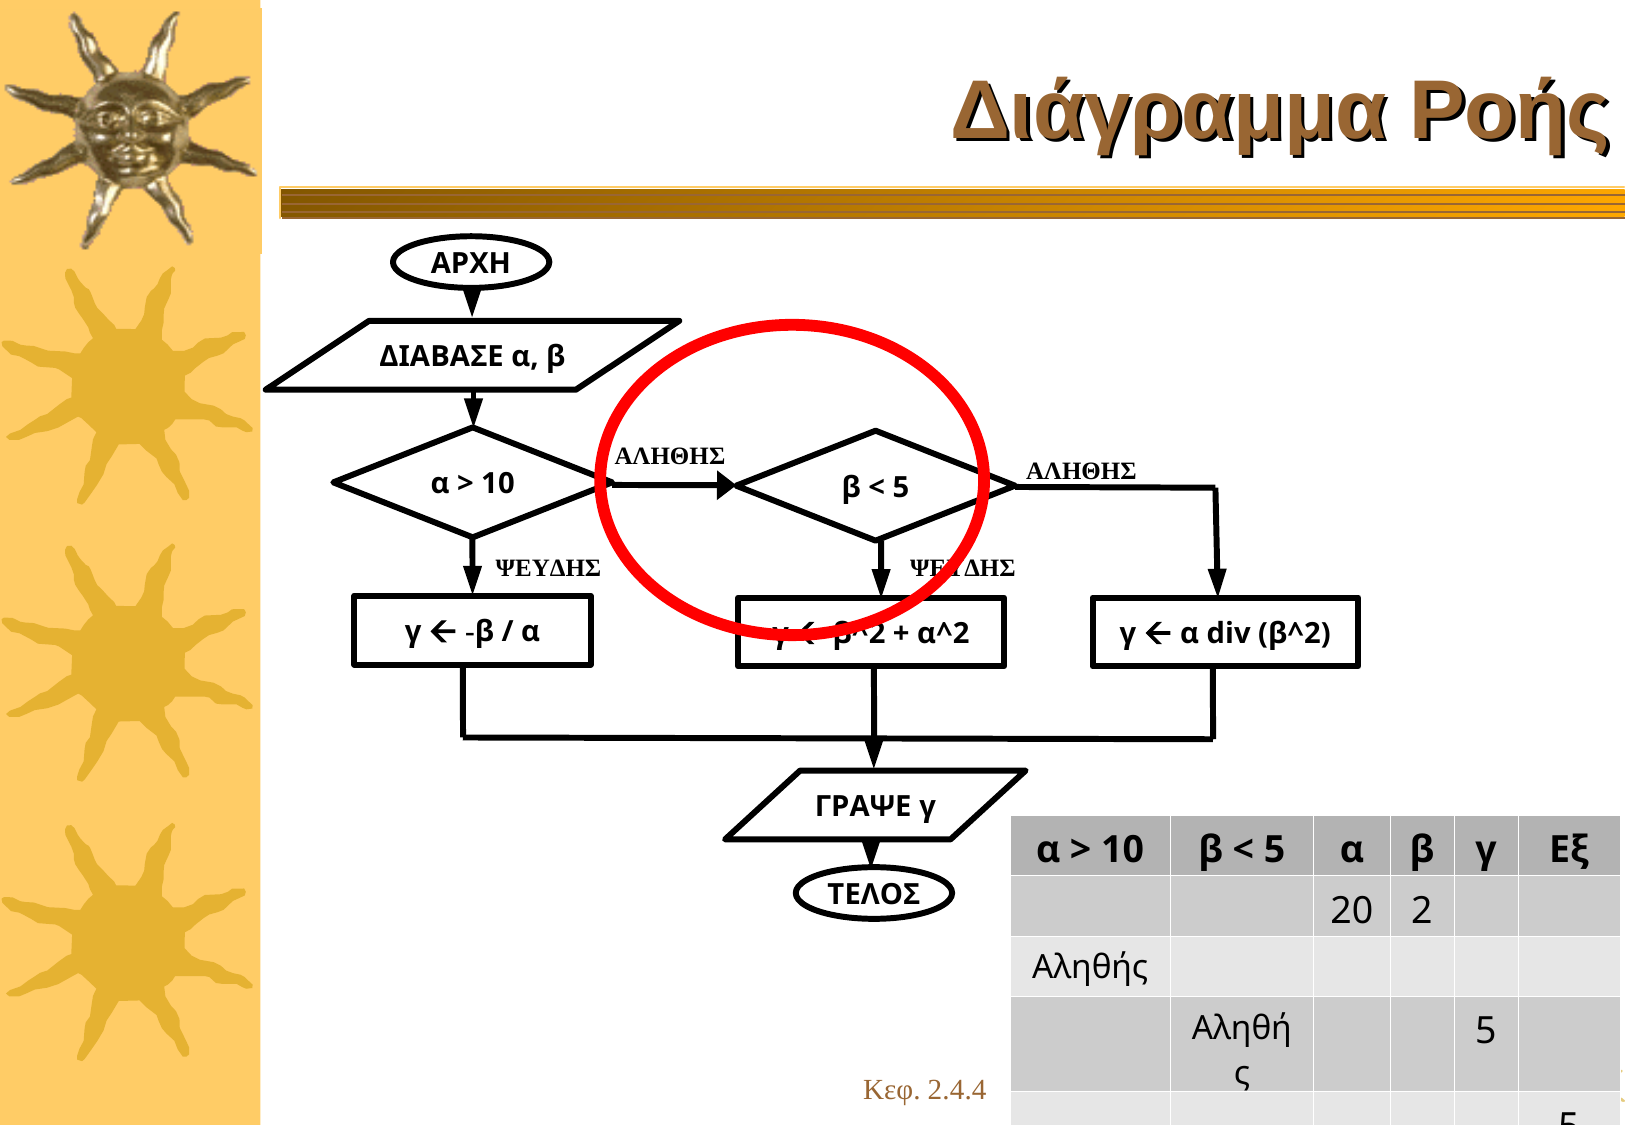

Διάγραμμα Ροής
ΑΡΧΗ
ΔΙΑΒΑΣΕ α, β
α > 10
β < 5
ΑΛΗΘΗΣ
ΑΛΗΘΗΣ
ΨΕΥΔΗΣ
ΨΕΥΔΗΣ
γ  -β / α
γ  β^2 + α^2
γ  α div (β^2)
ΓΡΑΨΕ γ
| α > 10 | β < 5 | α | β | γ | Εξ |
| --- | --- | --- | --- | --- | --- |
| | | 20 | 2 | | |
| Αληθής | | | | | |
| | Αληθής | | | 5 | |
| | | | | | 5 |
ΤΕΛΟΣ
Κεφ. 2.4.4
10